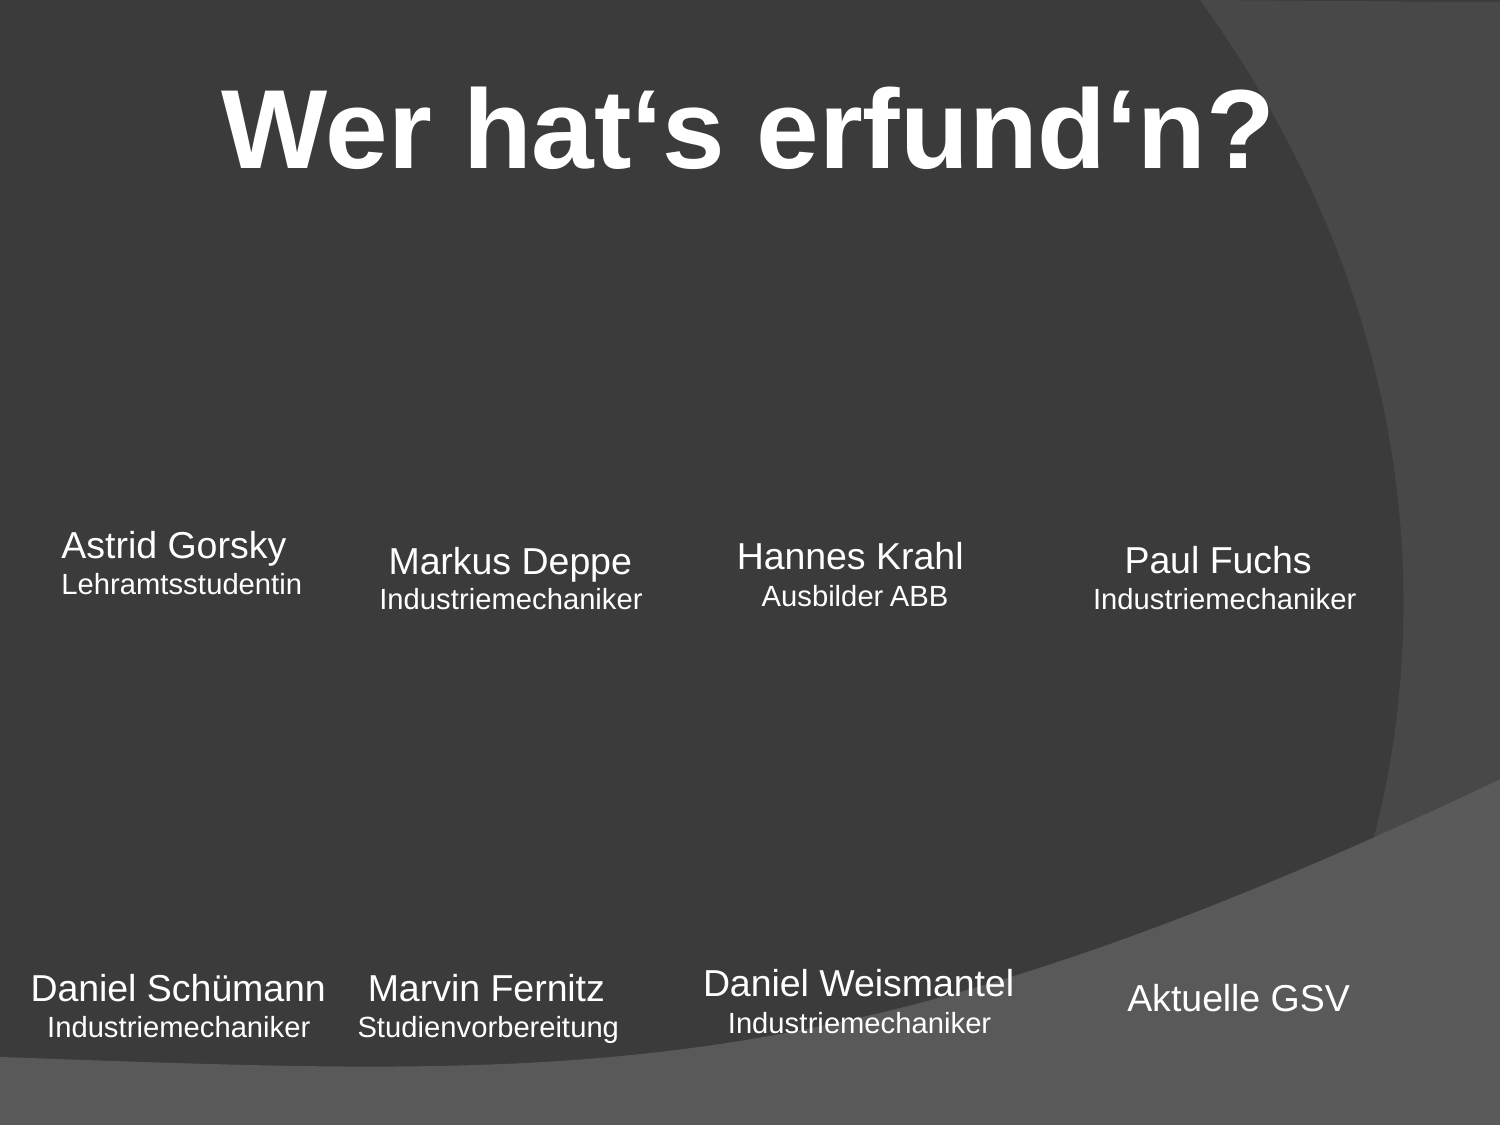

Wer hat‘s erfund‘n?
Astrid Gorsky
Lehramtsstudentin
Hannes Krahl
 Ausbilder ABB
 Paul Fuchs
Industriemechaniker
Markus Deppe
Industriemechaniker
Daniel Weismantel
 Industriemechaniker
Daniel Schümann
 Industriemechaniker
 Marvin Fernitz
Studienvorbereitung
 Aktuelle GSV